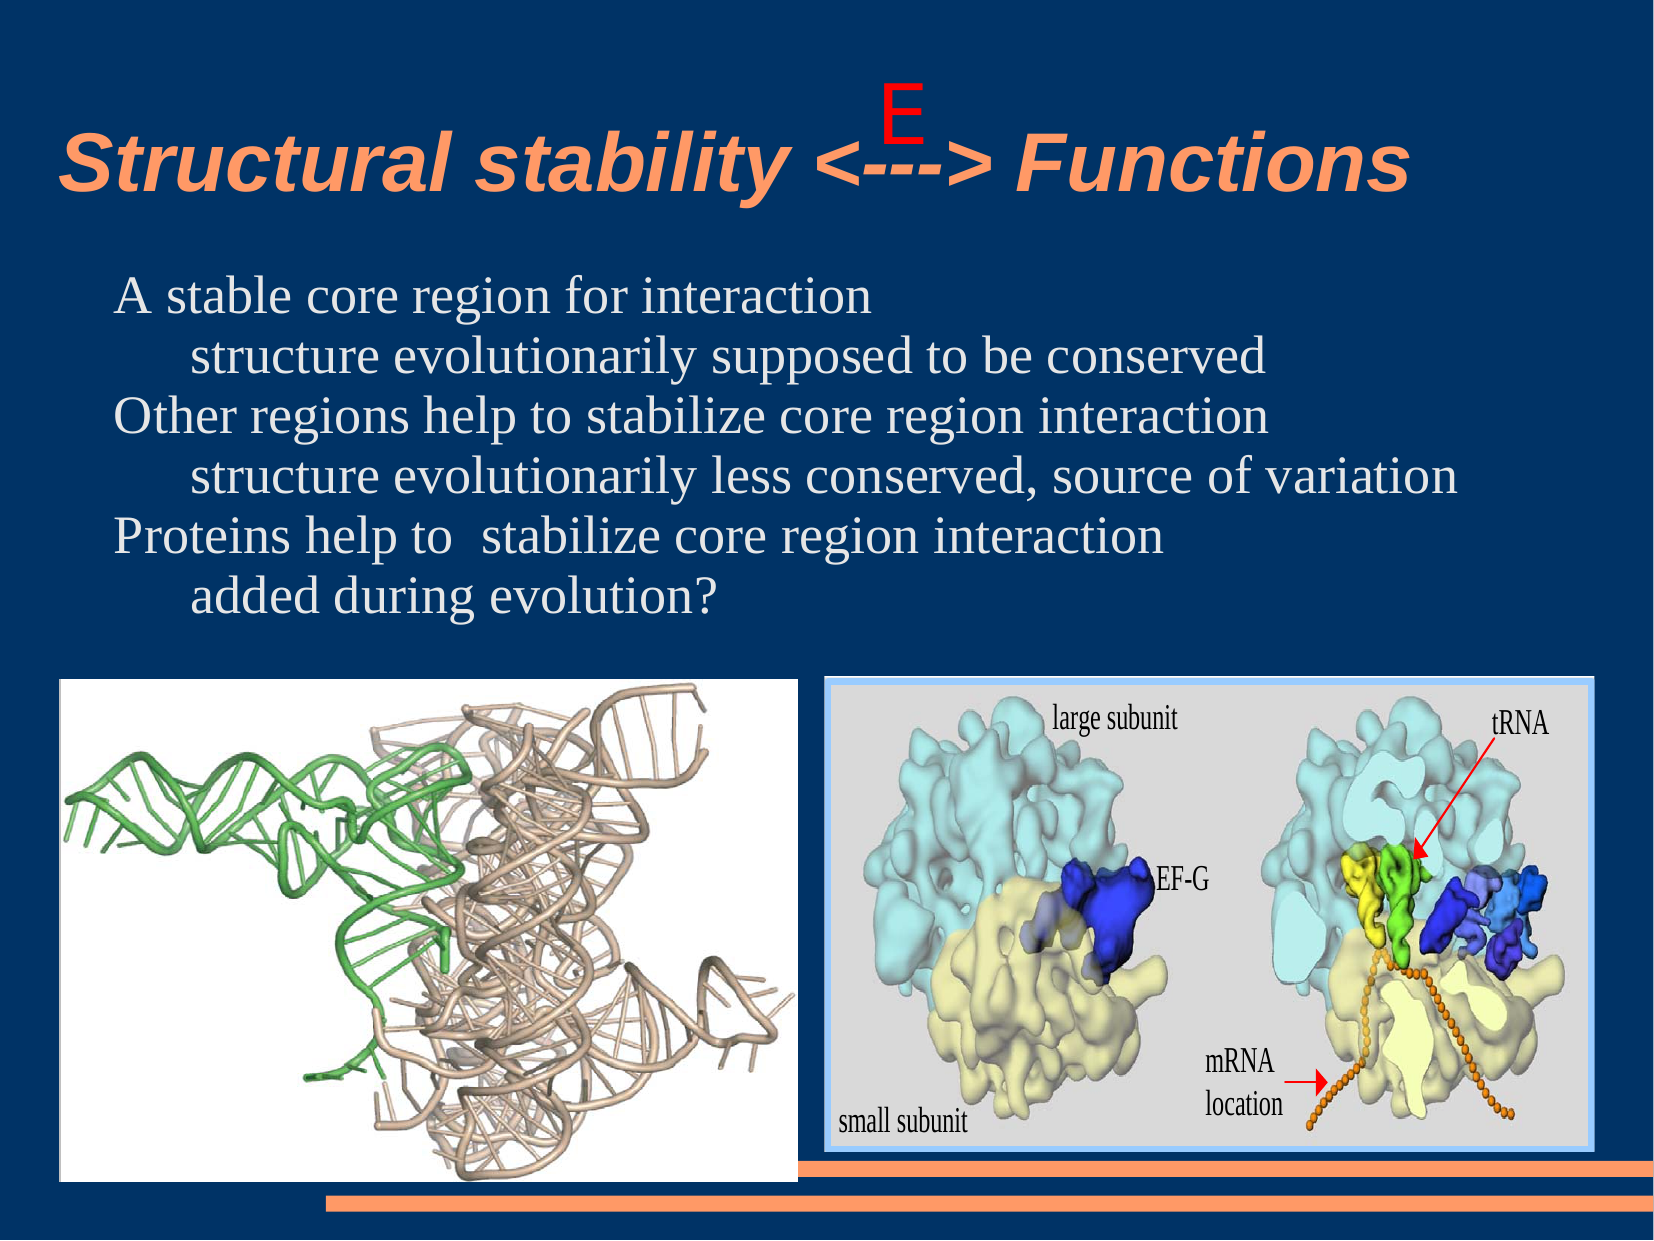

# Structural stability <---> Functions
E
A stable core region for interaction
structure evolutionarily supposed to be conserved
Other regions help to stabilize core region interaction
structure evolutionarily less conserved, source of variation
Proteins help to stabilize core region interaction
added during evolution?